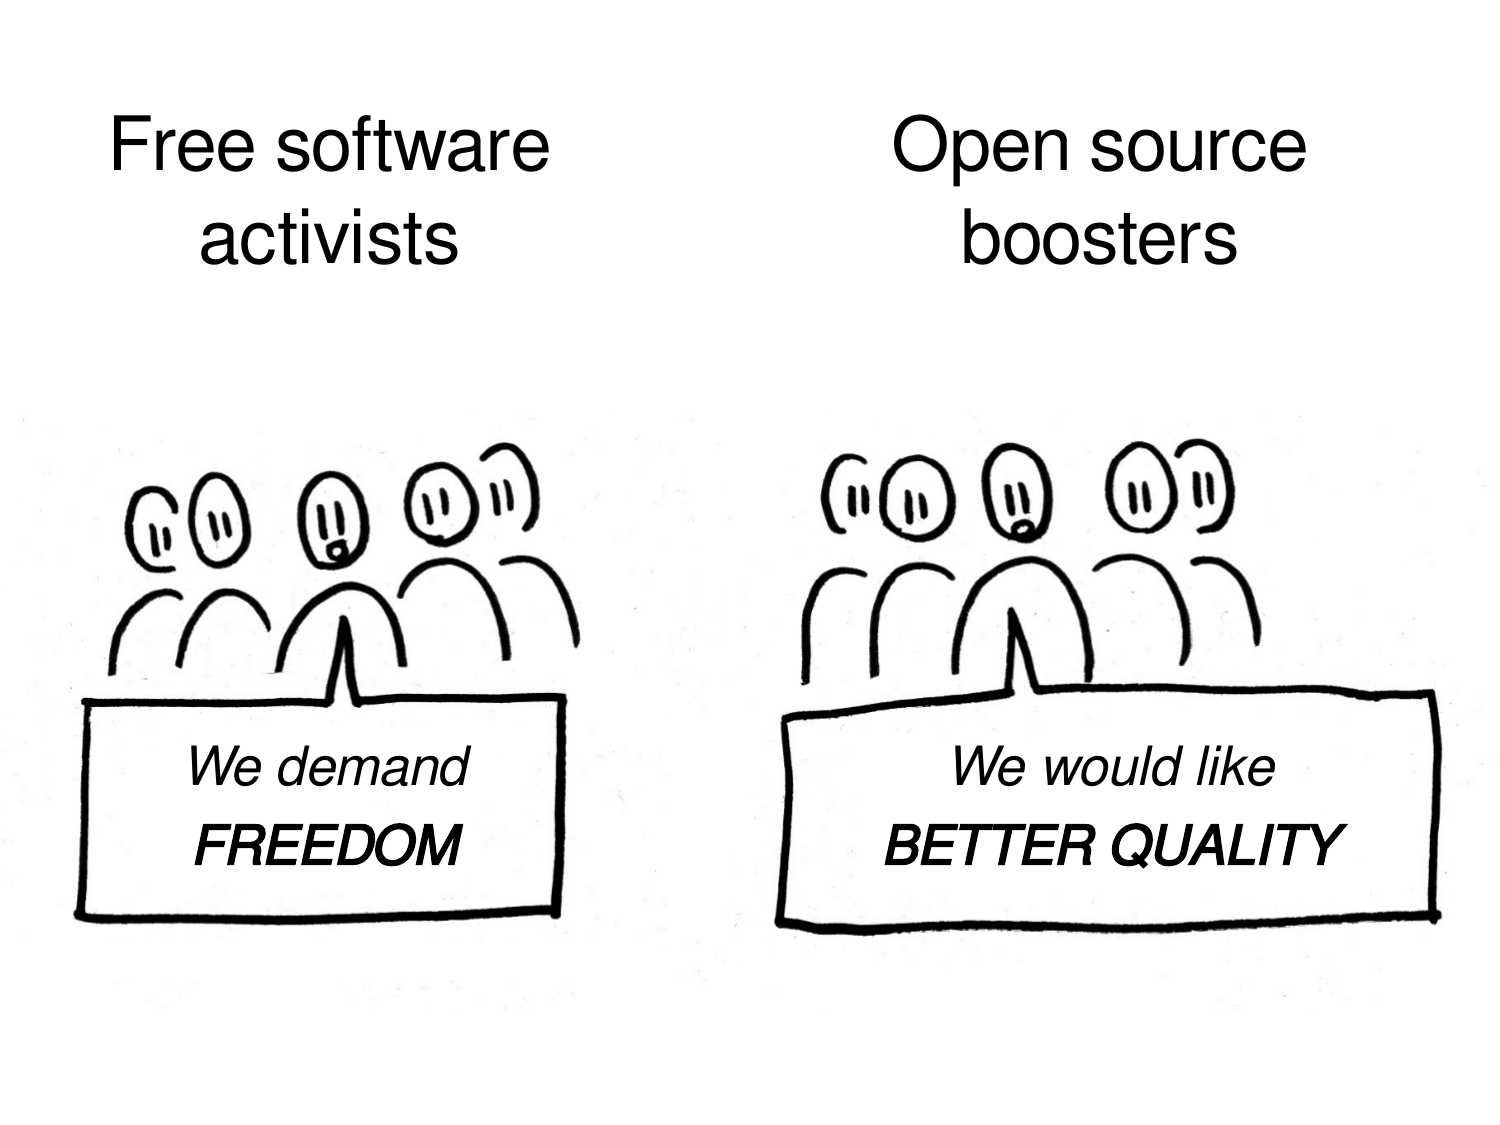

Free software activists
Open source boosters
We would like
BETTER QUALITY
We demand
FREEDOM